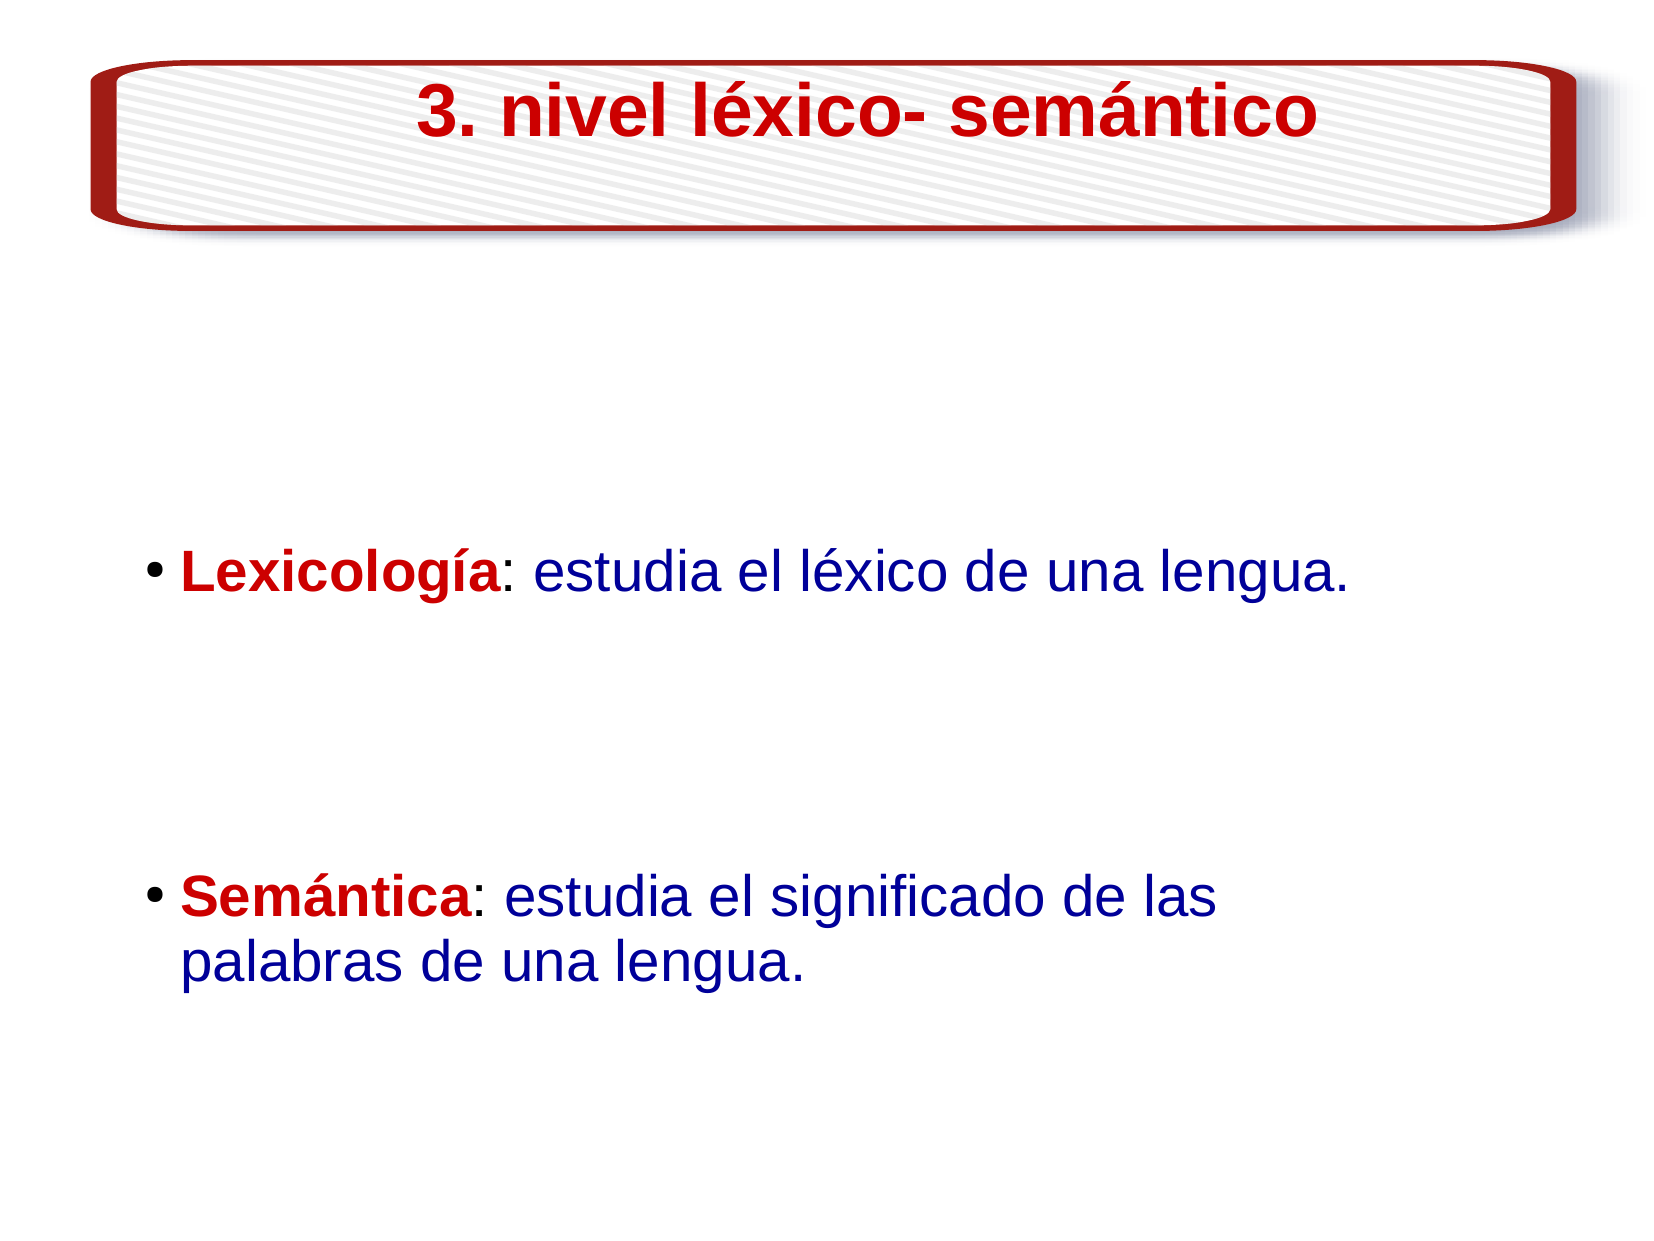

3. nivel léxico- semántico
#
Lexicología: estudia el léxico de una lengua.
Semántica: estudia el significado de las palabras de una lengua.